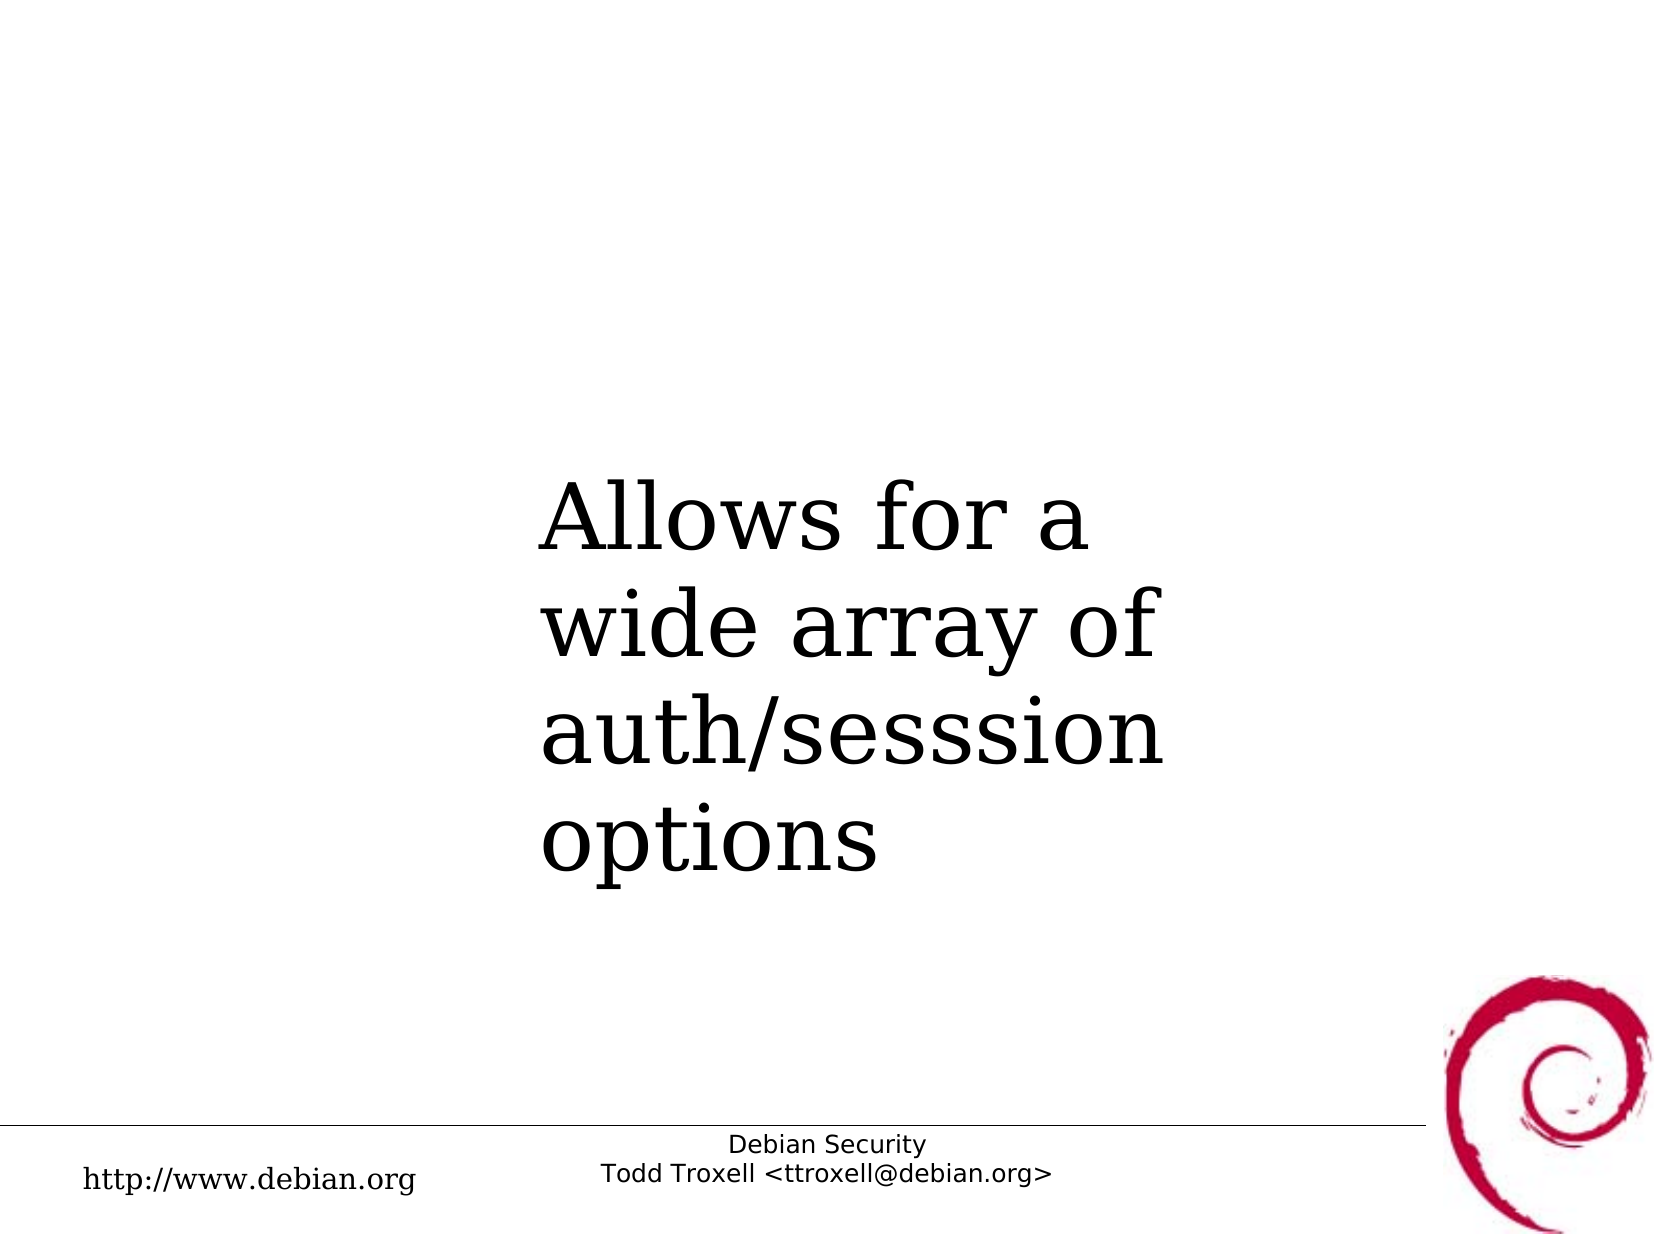

Allows for a wide array of auth/sesssion options